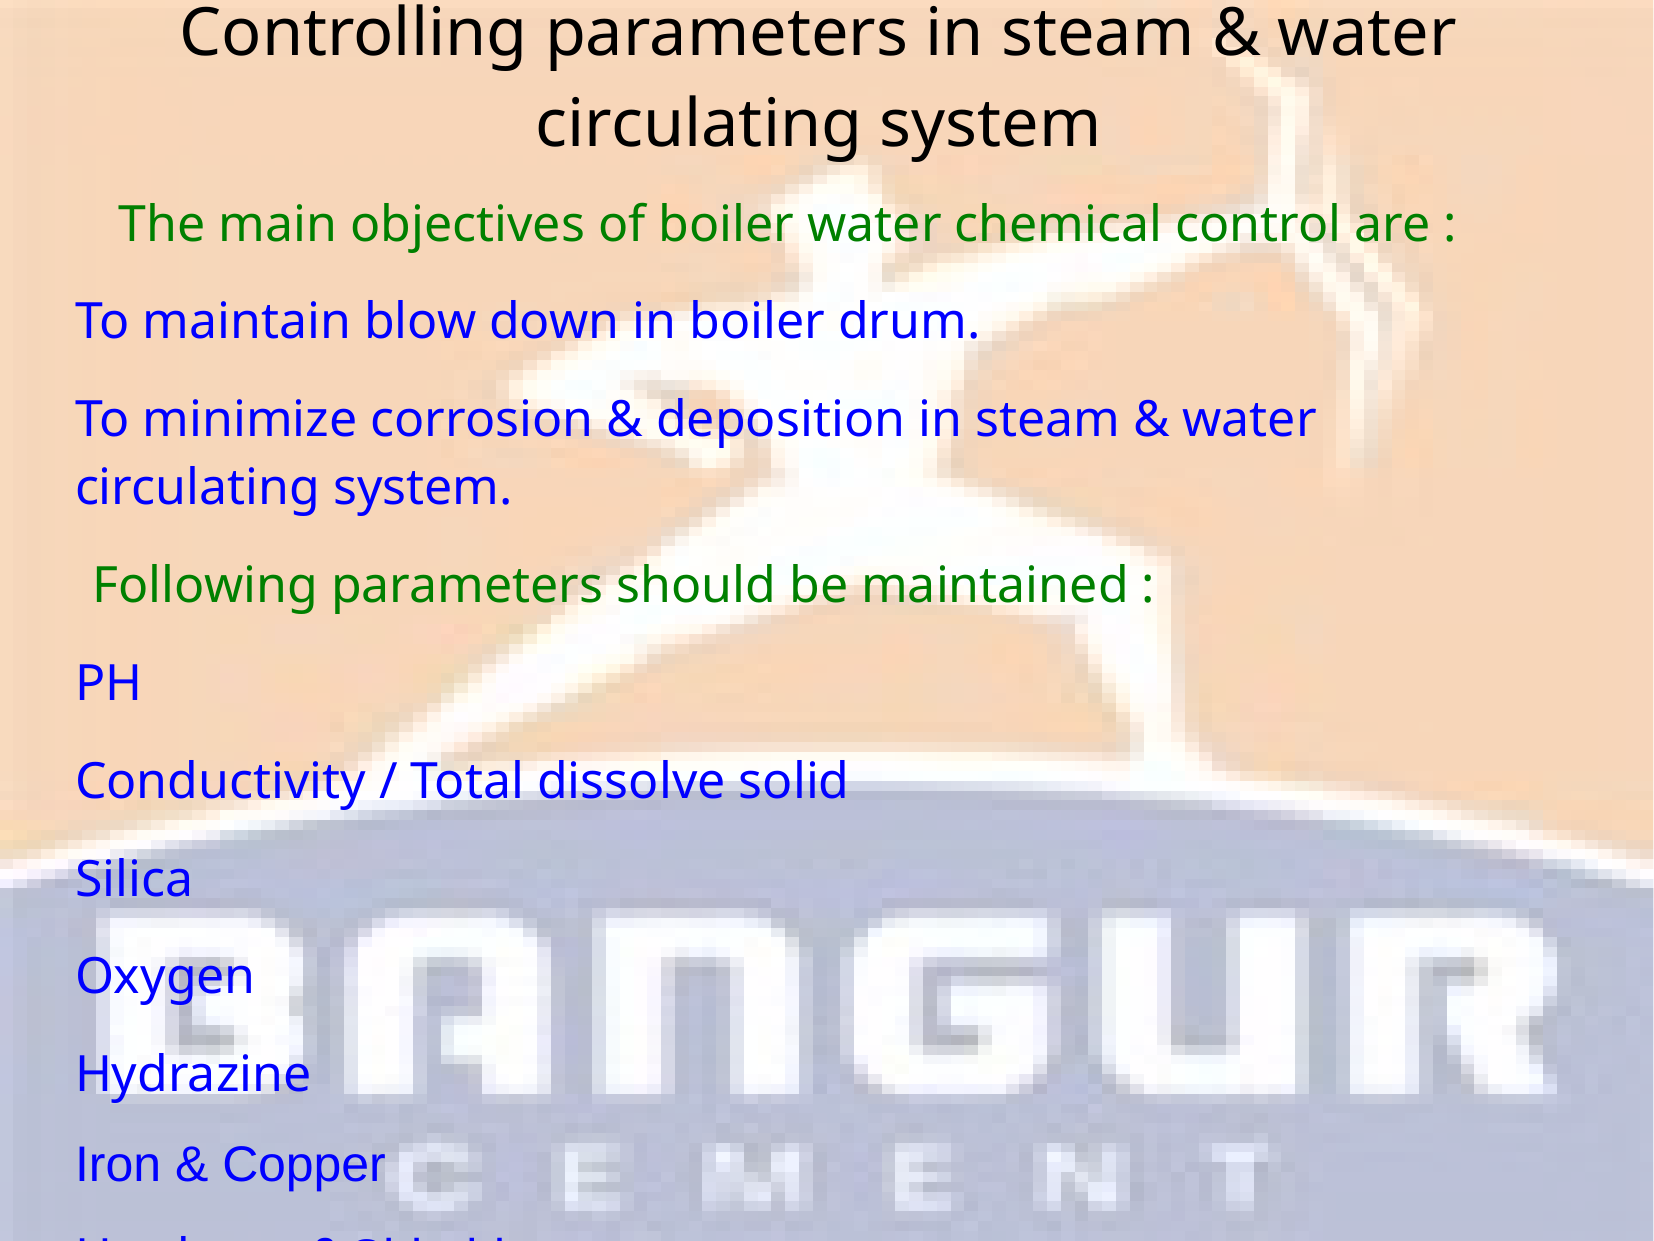

# Controlling parameters in steam & water circulating system
 The main objectives of boiler water chemical control are :
To maintain blow down in boiler drum.
To minimize corrosion & deposition in steam & water circulating system.
Following parameters should be maintained :
PH
Conductivity / Total dissolve solid
Silica
Oxygen
Hydrazine
Iron & Copper
Hardness &Chlorides